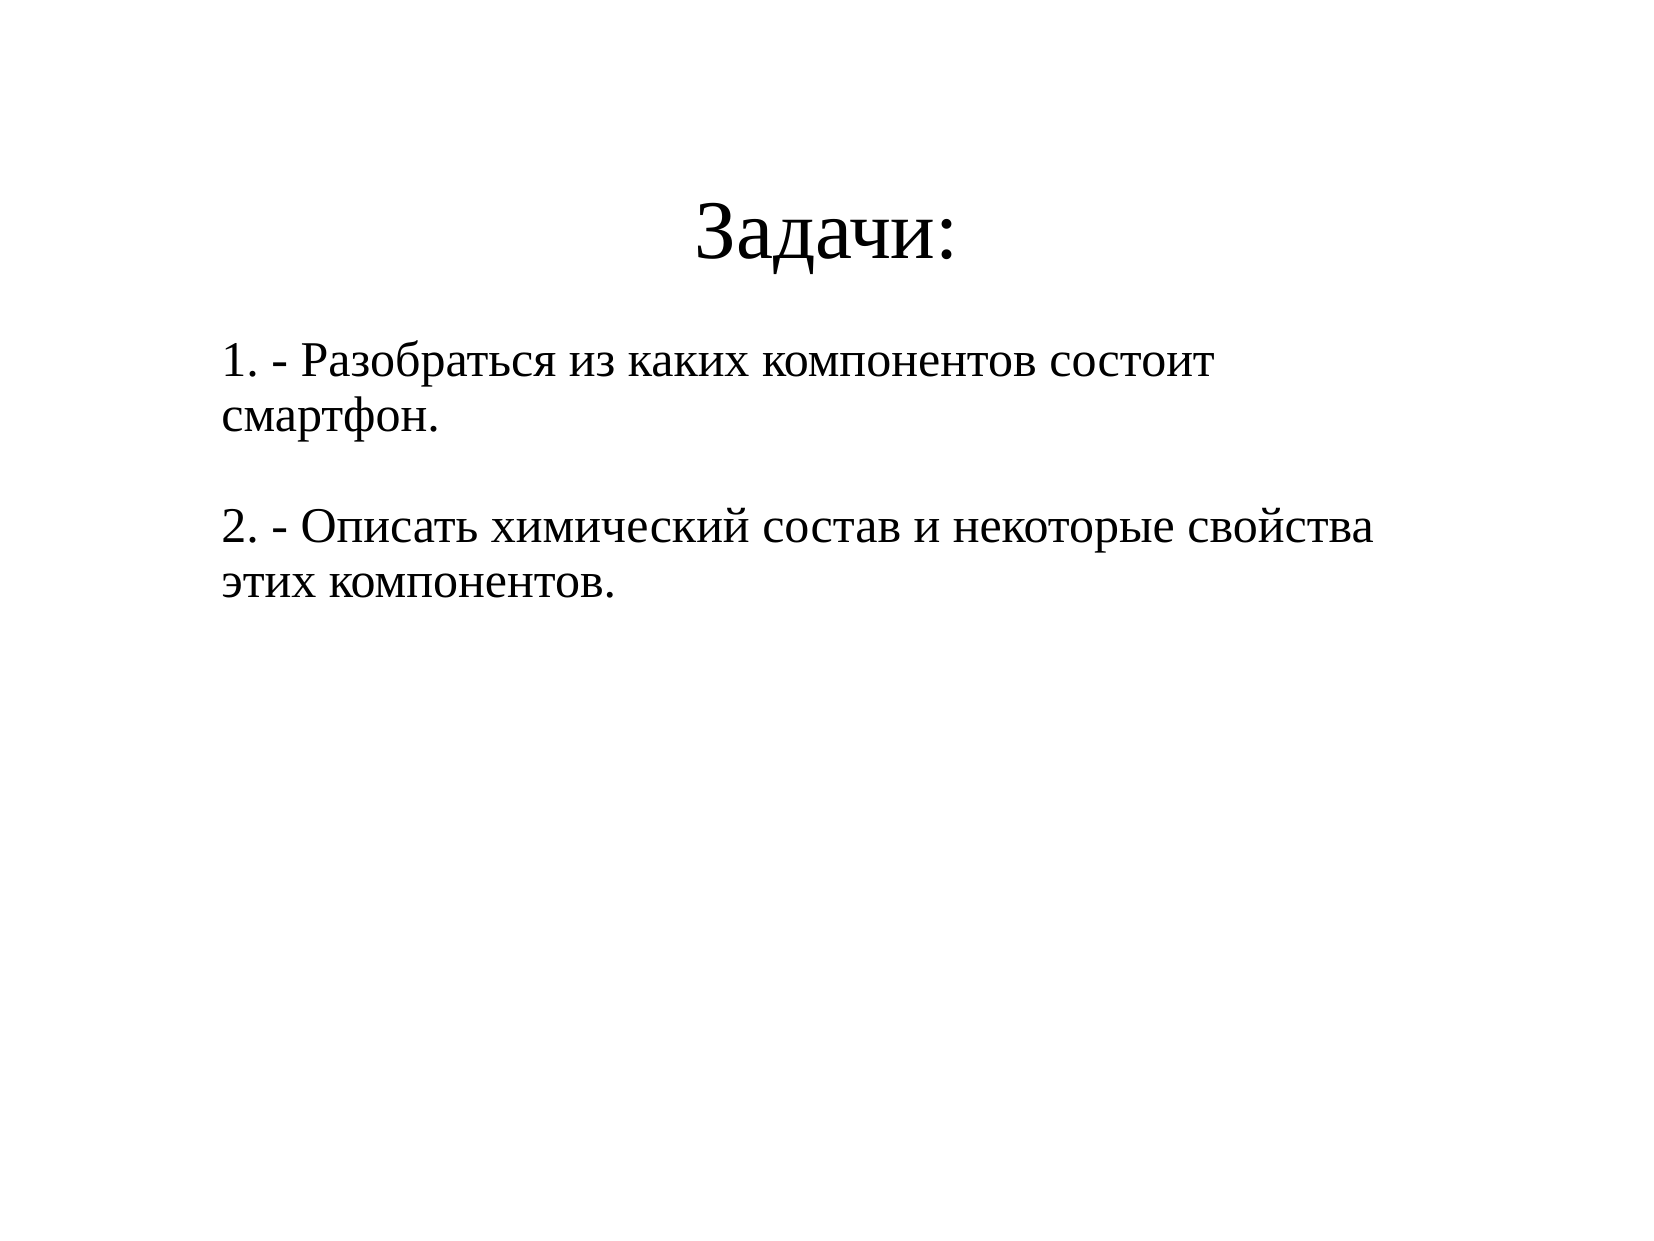

Задачи:
1. - Разобраться из каких компонентов состоит смартфон.
2. - Описать химический состав и некоторые свойства этих компонентов.